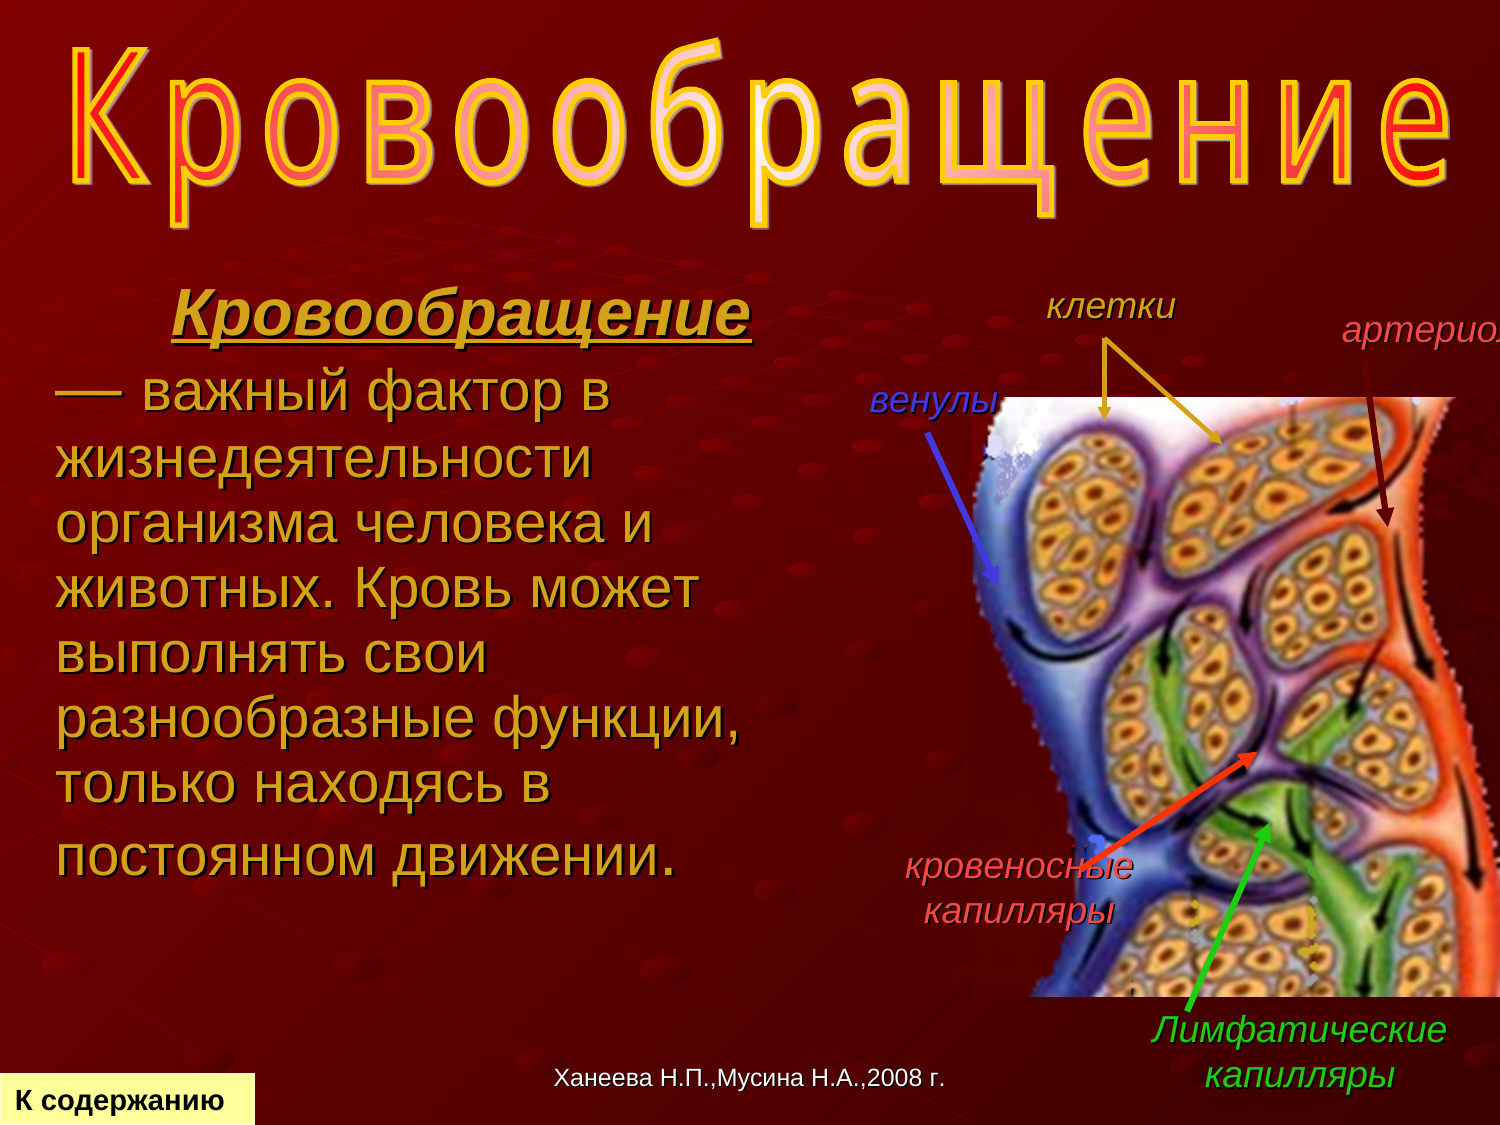

Кровообращение
клетки
артериолы
# Кровообращение — важный фактор в жизнедеятельности организма человека и животных. Кровь может выполнять свои разнообразные функции, только находясь в постоянном движении.
венулы
кровеносные
капилляры
Лимфатические
капилляры
Ханеева Н.П.,Мусина Н.А.,2008 г.
К содержанию